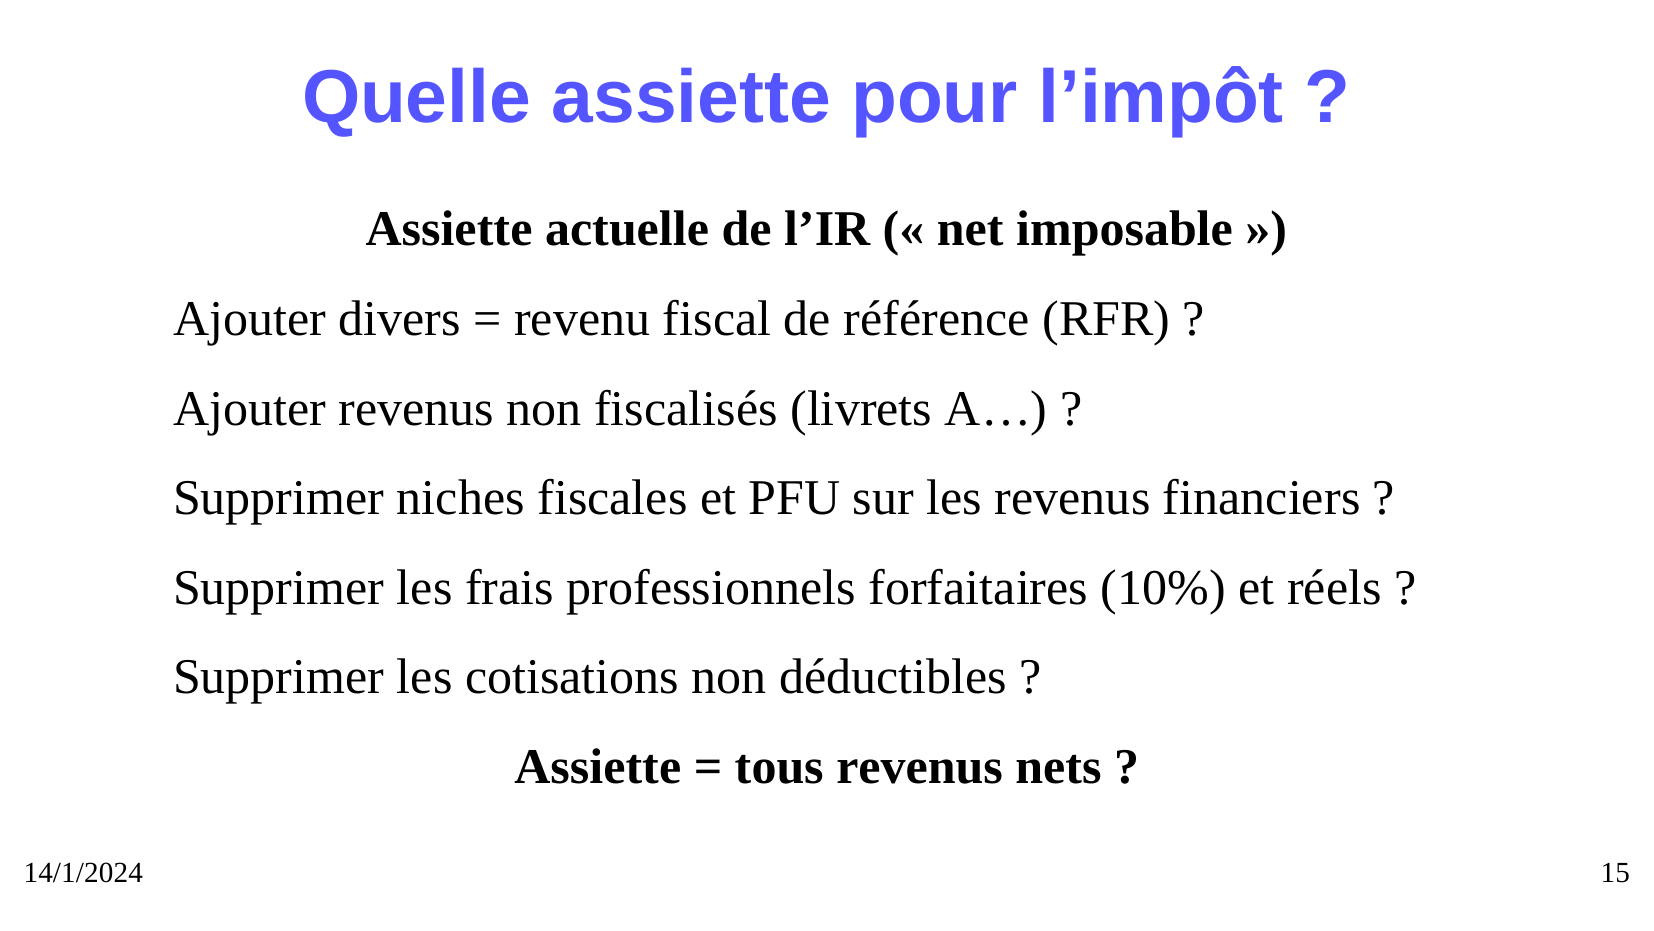

# Quelle assiette pour l’impôt ?
Assiette actuelle de l’IR (« net imposable »)
Ajouter divers = revenu fiscal de référence (RFR) ?
Ajouter revenus non fiscalisés (livrets A…) ?
Supprimer niches fiscales et PFU sur les revenus financiers ?
Supprimer les frais professionnels forfaitaires (10%) et réels ?
Supprimer les cotisations non déductibles ?
Assiette = tous revenus nets ?
14/1/2024
15